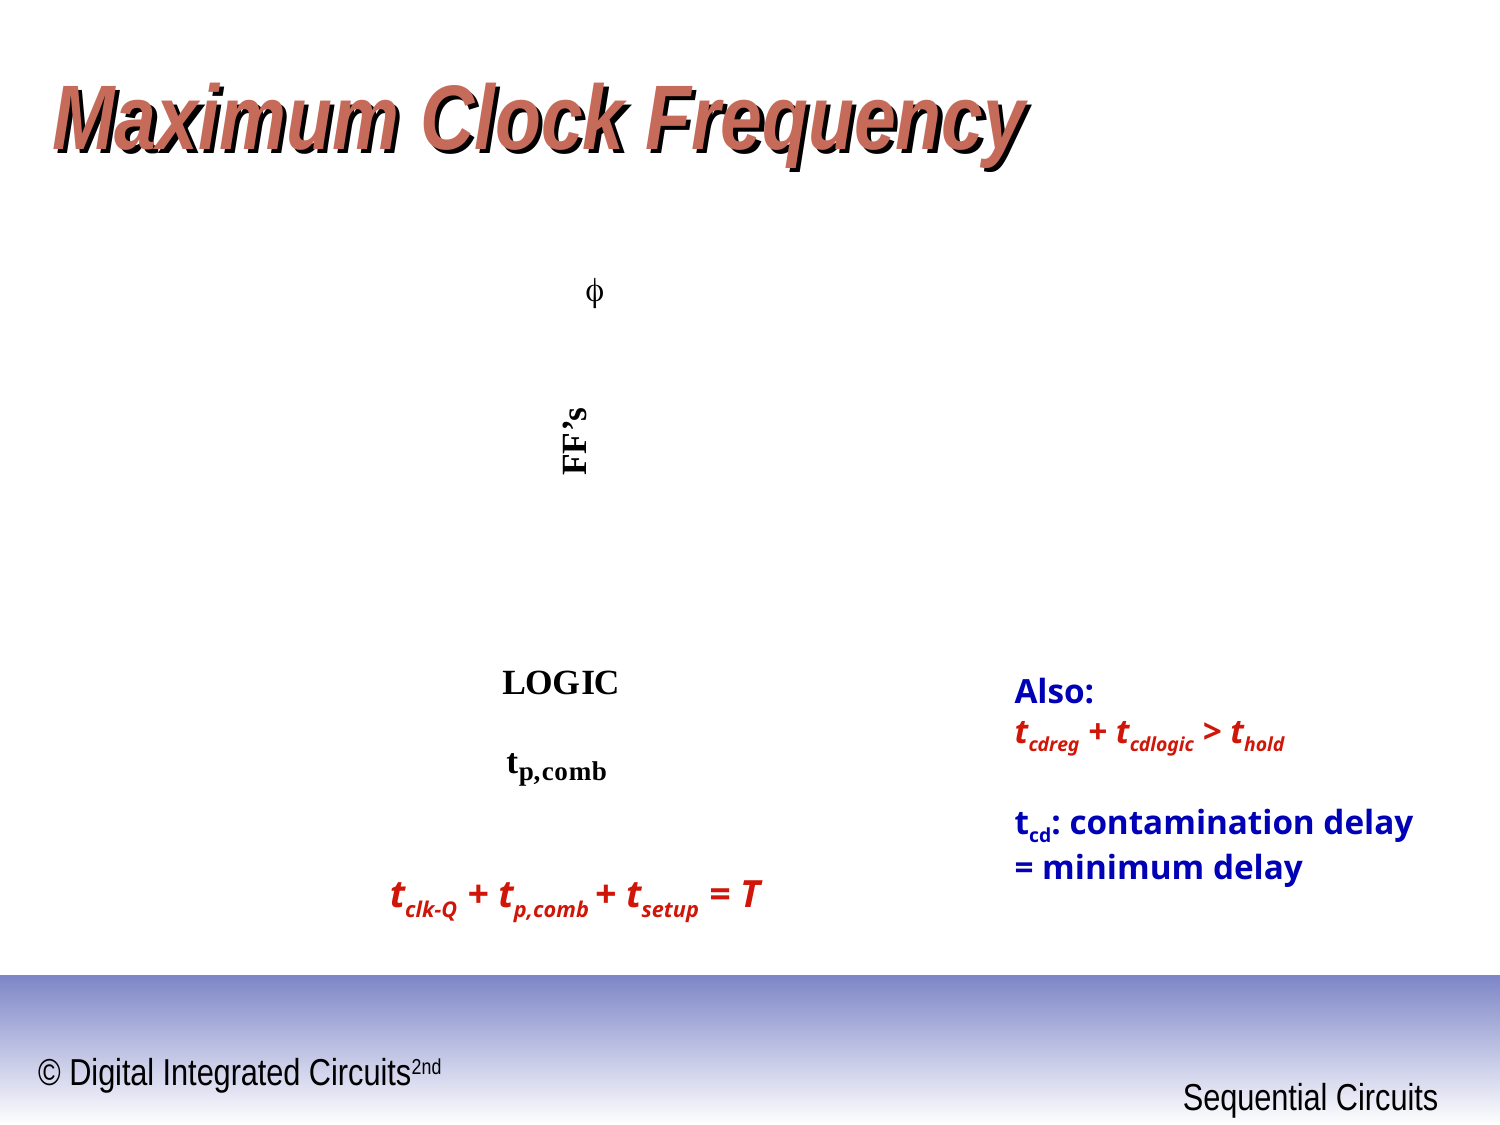

# Maximum Clock Frequency
Also:
tcdreg + tcdlogic > thold
tcd: contamination delay = minimum delay
tclk-Q + tp,comb + tsetup = T